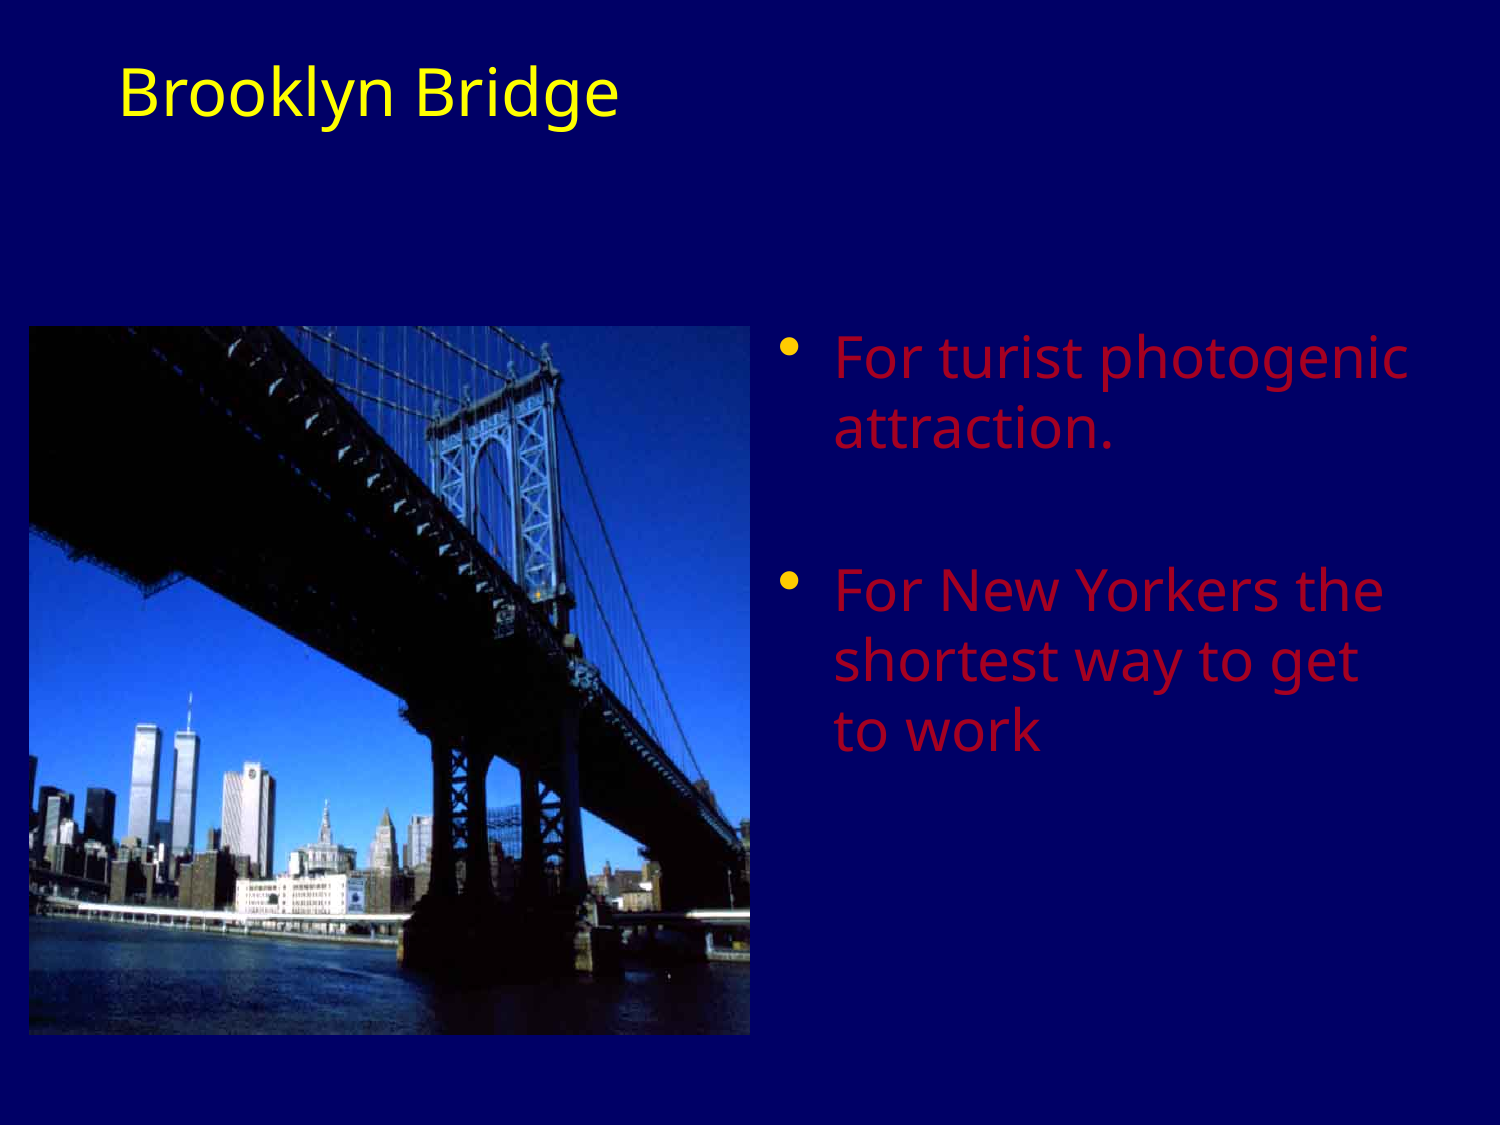

Brooklyn Bridge
# For turist photogenic attraction.
For New Yorkers the shortest way to get to work